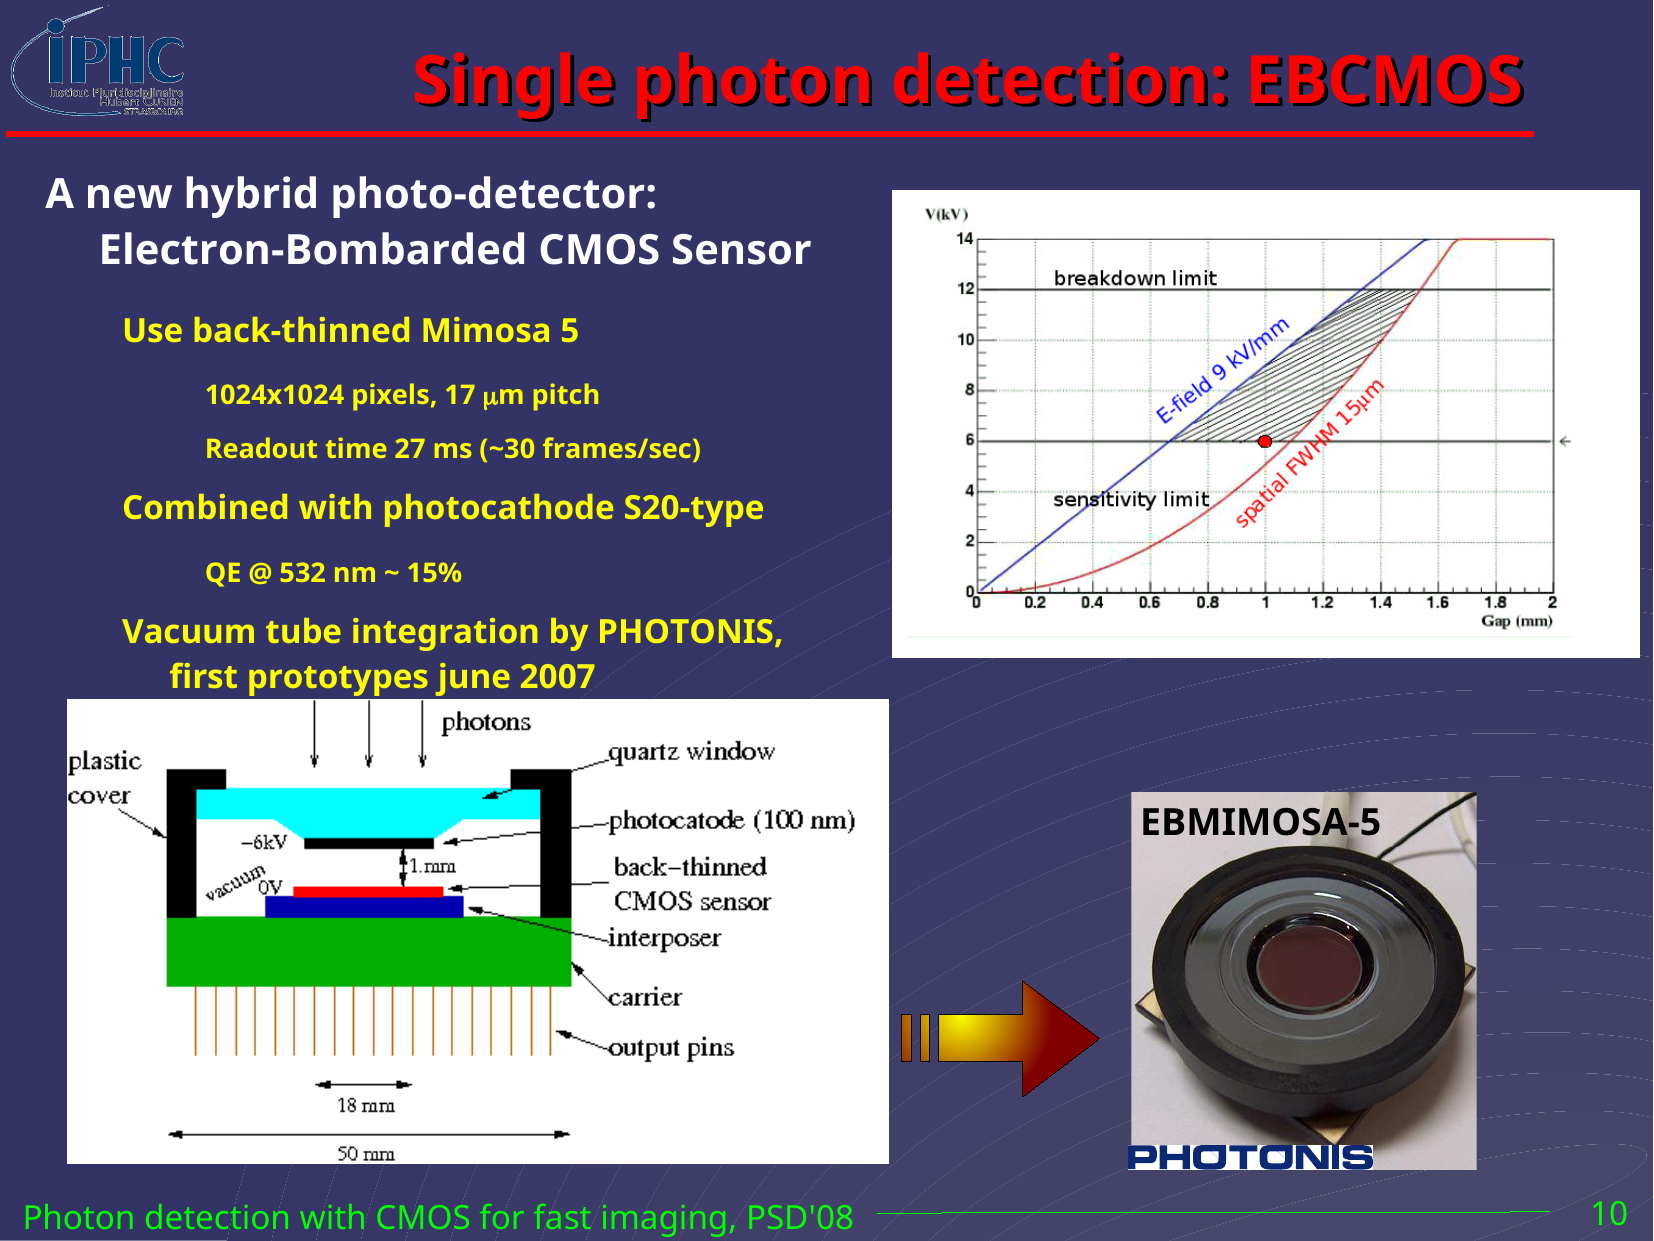

# Single photon detection: EBCMOS
A new hybrid photo-detector:
Electron-Bombarded CMOS Sensor
Use back-thinned Mimosa 5
1024x1024 pixels, 17 mm pitch
Readout time 27 ms (~30 frames/sec)
Combined with photocathode S20-type
QE @ 532 nm ~ 15%
Vacuum tube integration by PHOTONIS,
first prototypes june 2007
EBMIMOSA-5